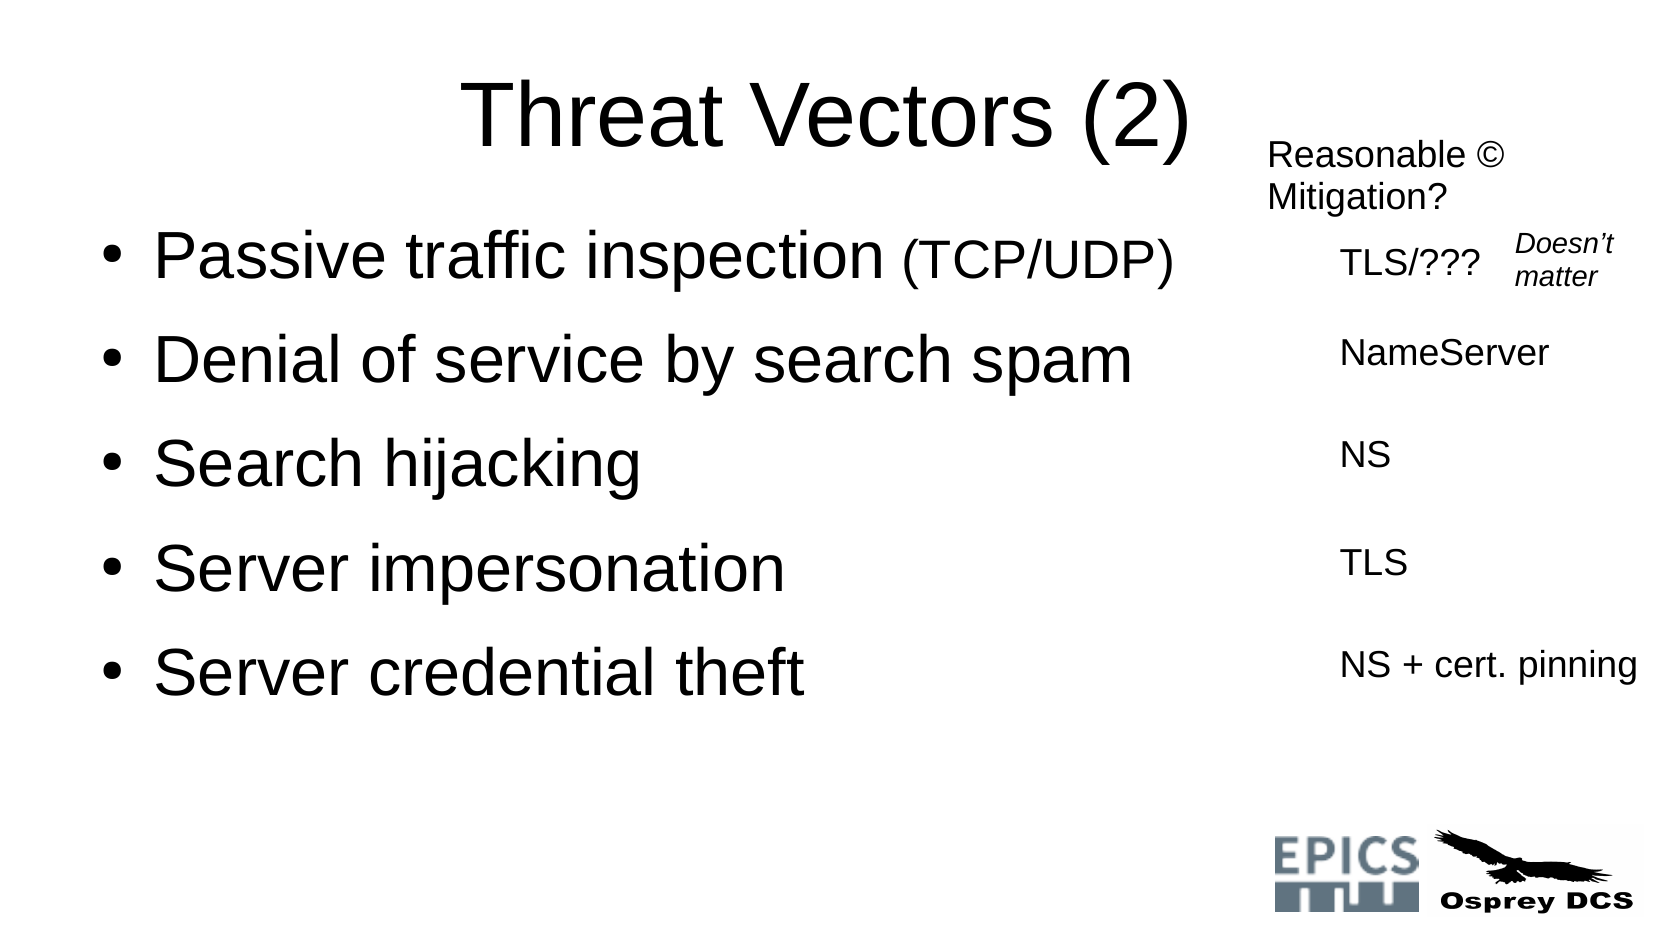

# Threat Vectors (2)
Reasonable ©
Mitigation?
Passive traffic inspection (TCP/UDP)
Denial of service by search spam
Search hijacking
Server impersonation
Server credential theft
Doesn’t
matter
TLS/???
NameServer
NS
TLS
NS + cert. pinning